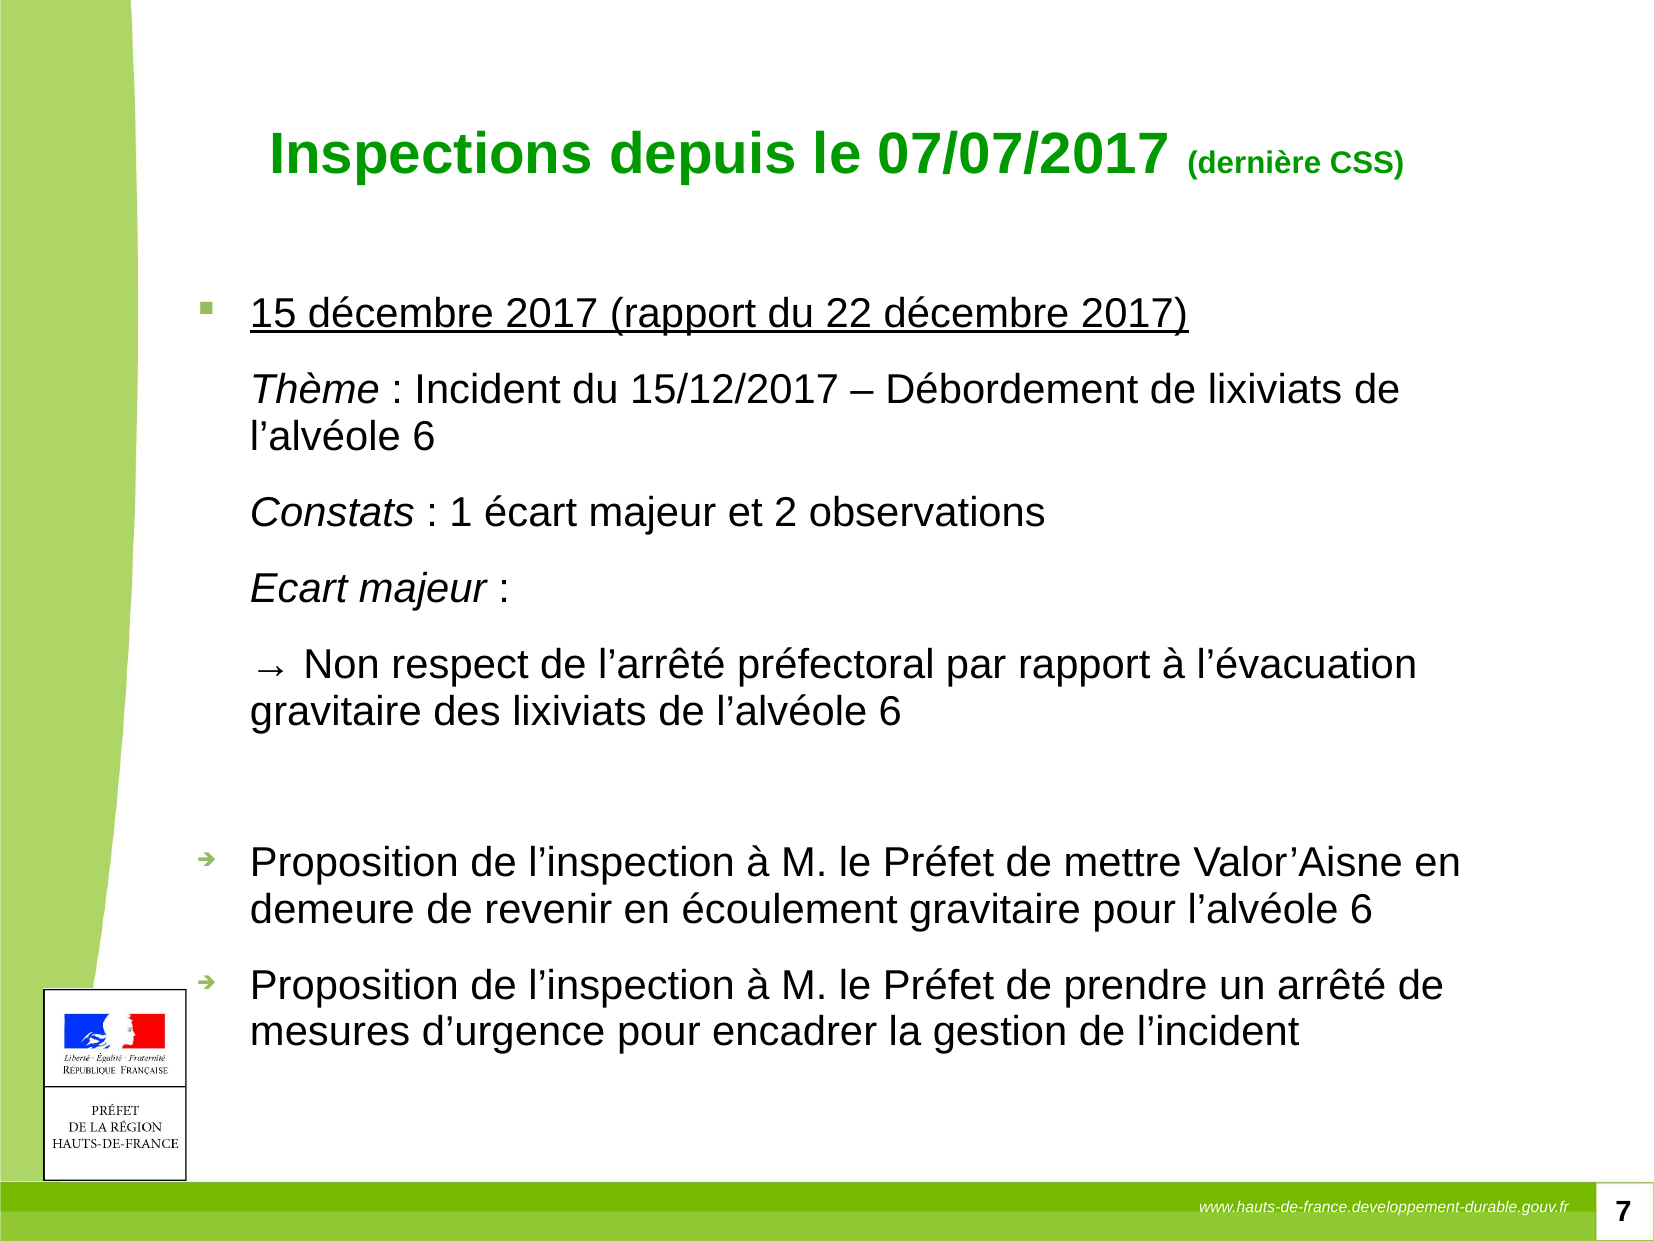

# Inspections depuis le 07/07/2017 (dernière CSS)
15 décembre 2017 (rapport du 22 décembre 2017)
Thème : Incident du 15/12/2017 – Débordement de lixiviats de l’alvéole 6
Constats : 1 écart majeur et 2 observations
Ecart majeur :
→ Non respect de l’arrêté préfectoral par rapport à l’évacuation gravitaire des lixiviats de l’alvéole 6
Proposition de l’inspection à M. le Préfet de mettre Valor’Aisne en demeure de revenir en écoulement gravitaire pour l’alvéole 6
Proposition de l’inspection à M. le Préfet de prendre un arrêté de mesures d’urgence pour encadrer la gestion de l’incident
7